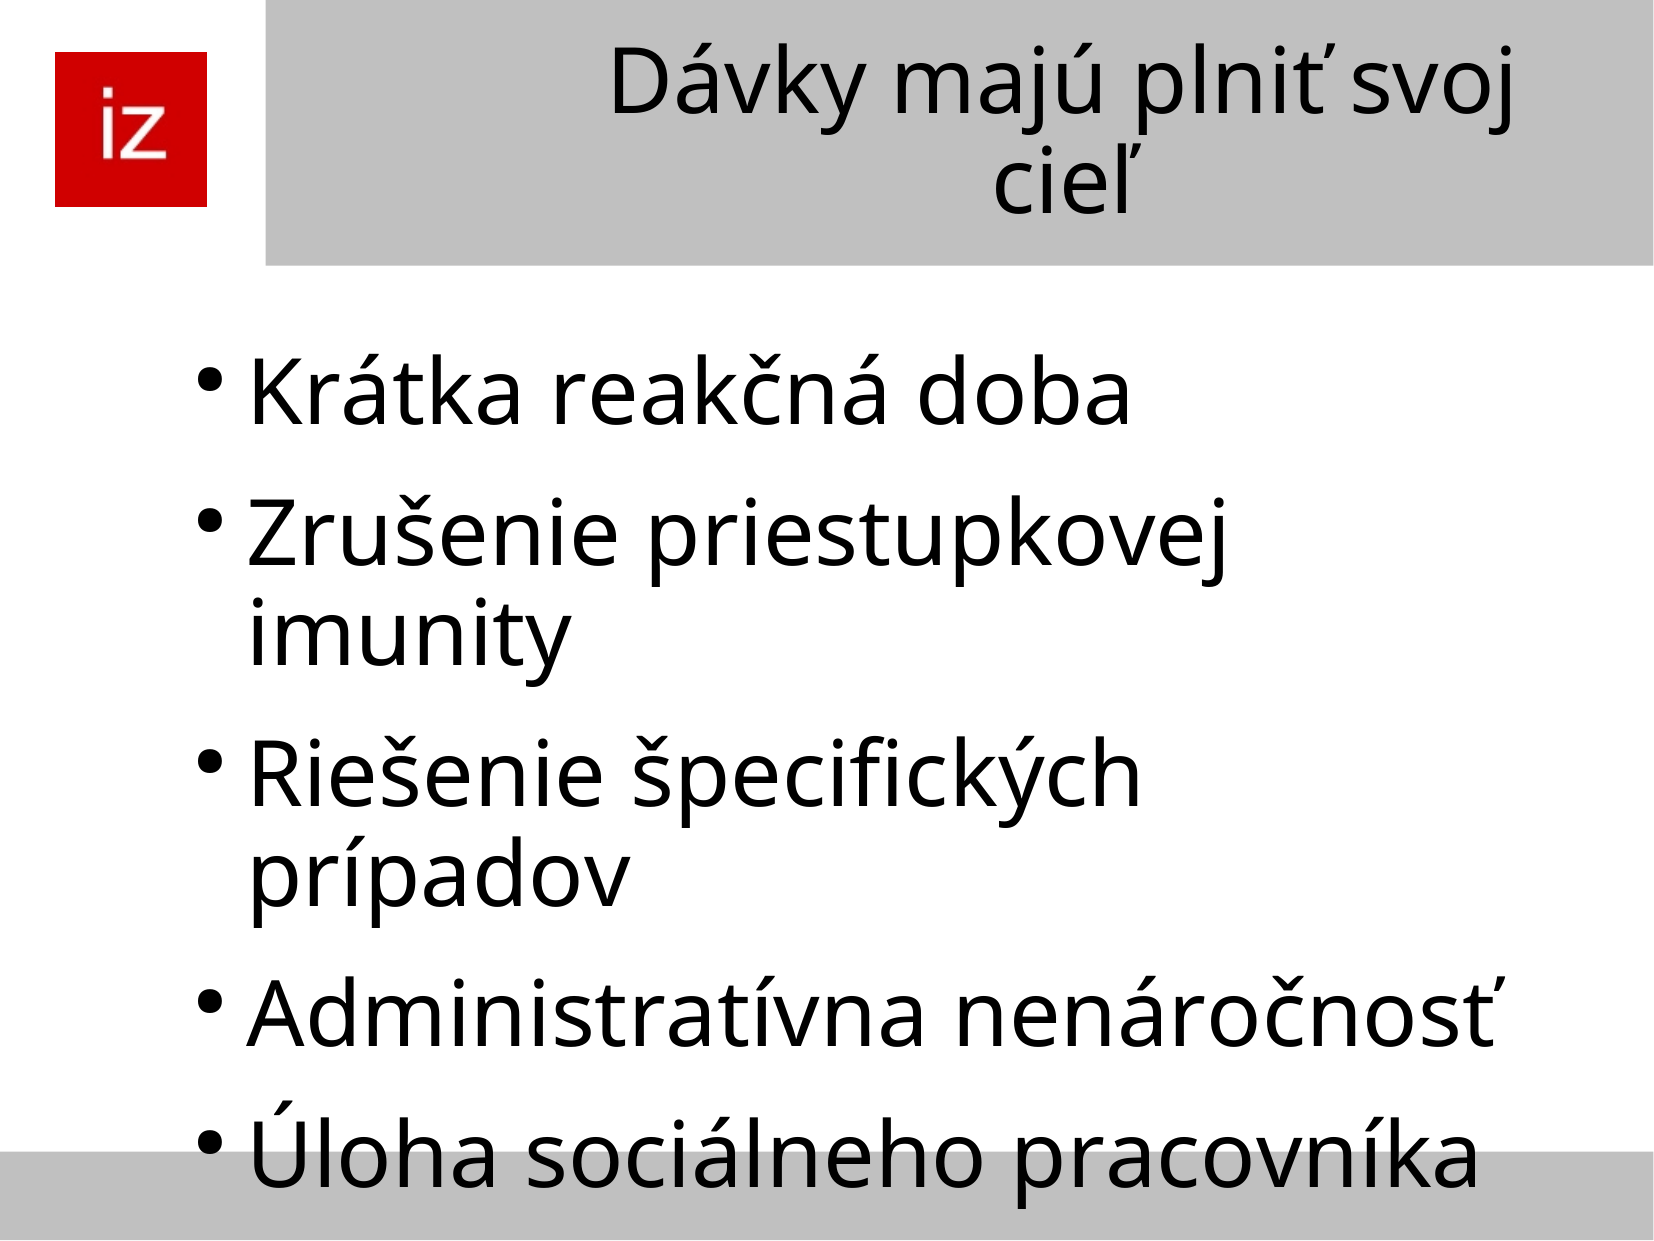

# Dávky majú plniť svoj cieľ
Krátka reakčná doba
Zrušenie priestupkovej imunity
Riešenie špecifických prípadov
Administratívna nenáročnosť
Úloha sociálneho pracovníka